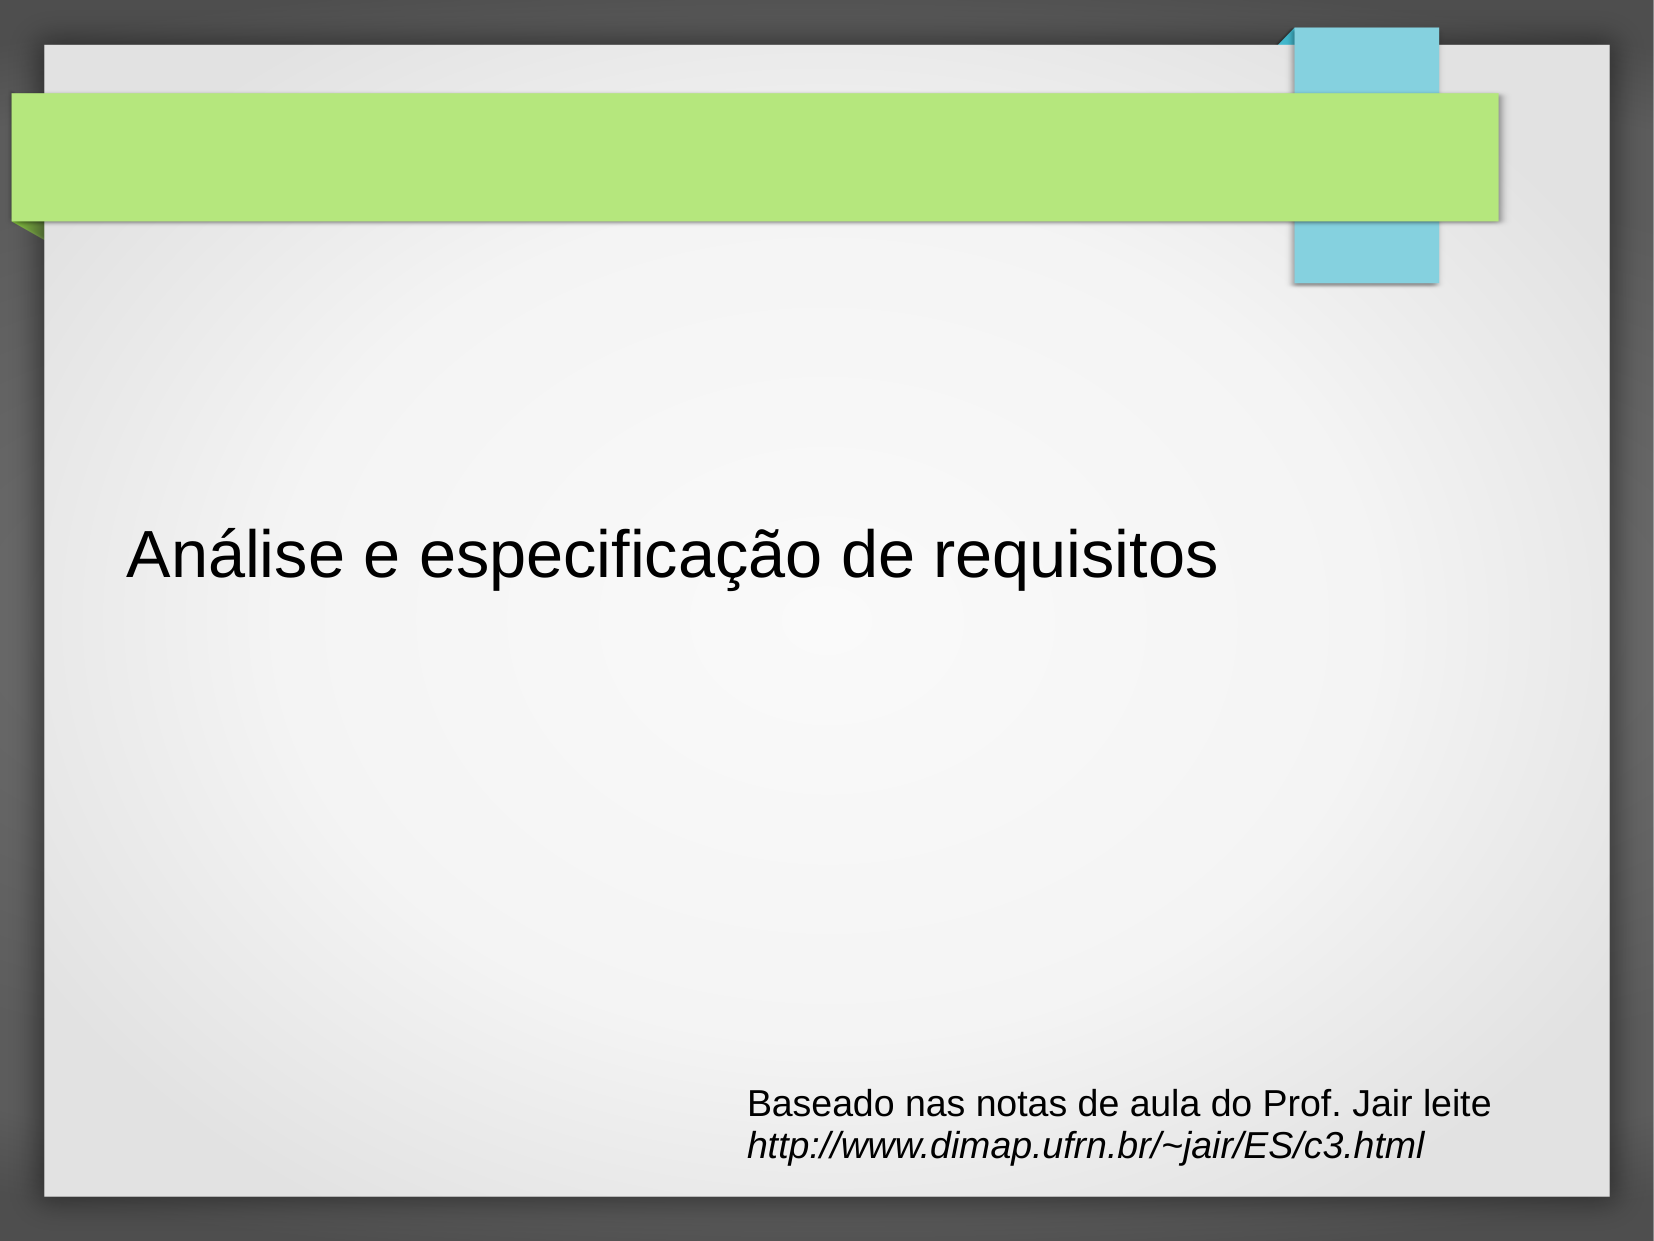

#
Análise e especificação de requisitos
Baseado nas notas de aula do Prof. Jair leite
http://www.dimap.ufrn.br/~jair/ES/c3.html